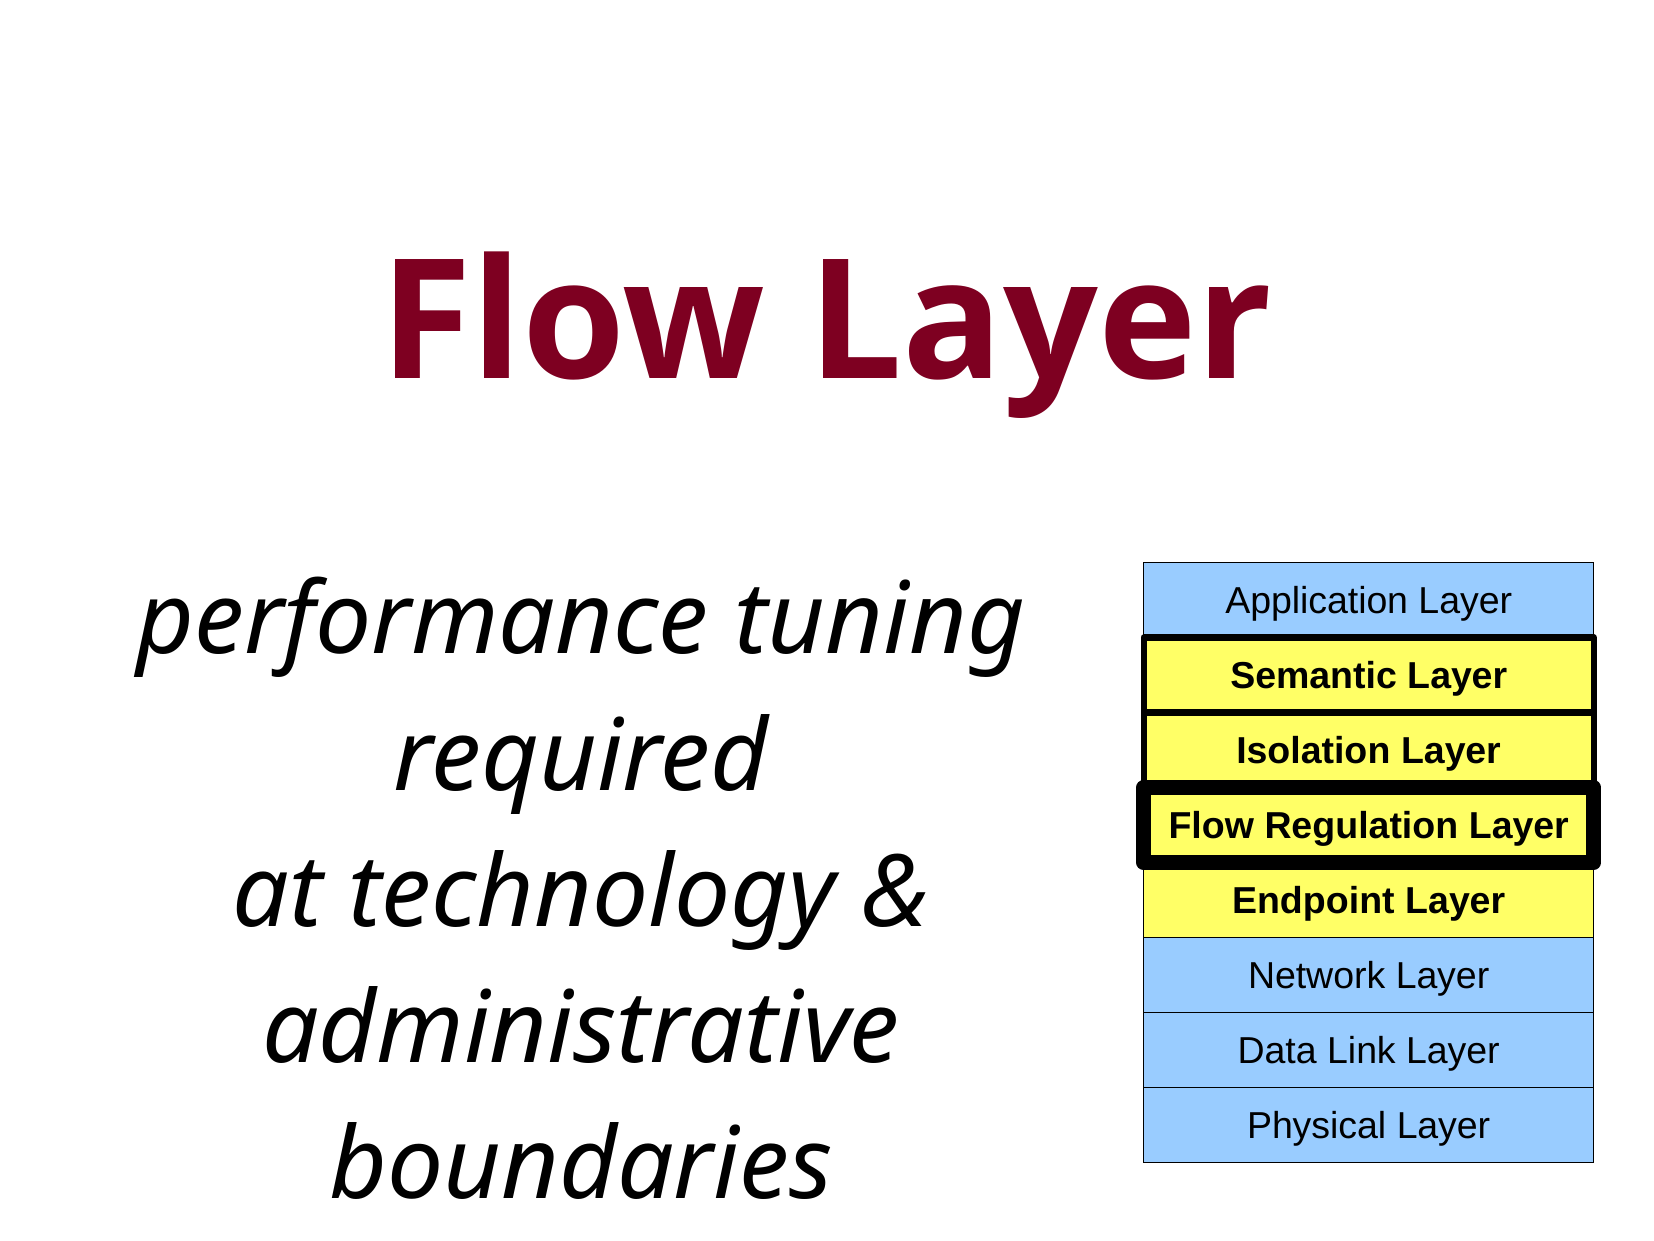

# Flow Layer
performance tuning required
at technology & administrative boundaries
Application Layer
Semantic Layer
Isolation Layer
Flow Regulation Layer
Endpoint Layer
Network Layer
Data Link Layer
Physical Layer